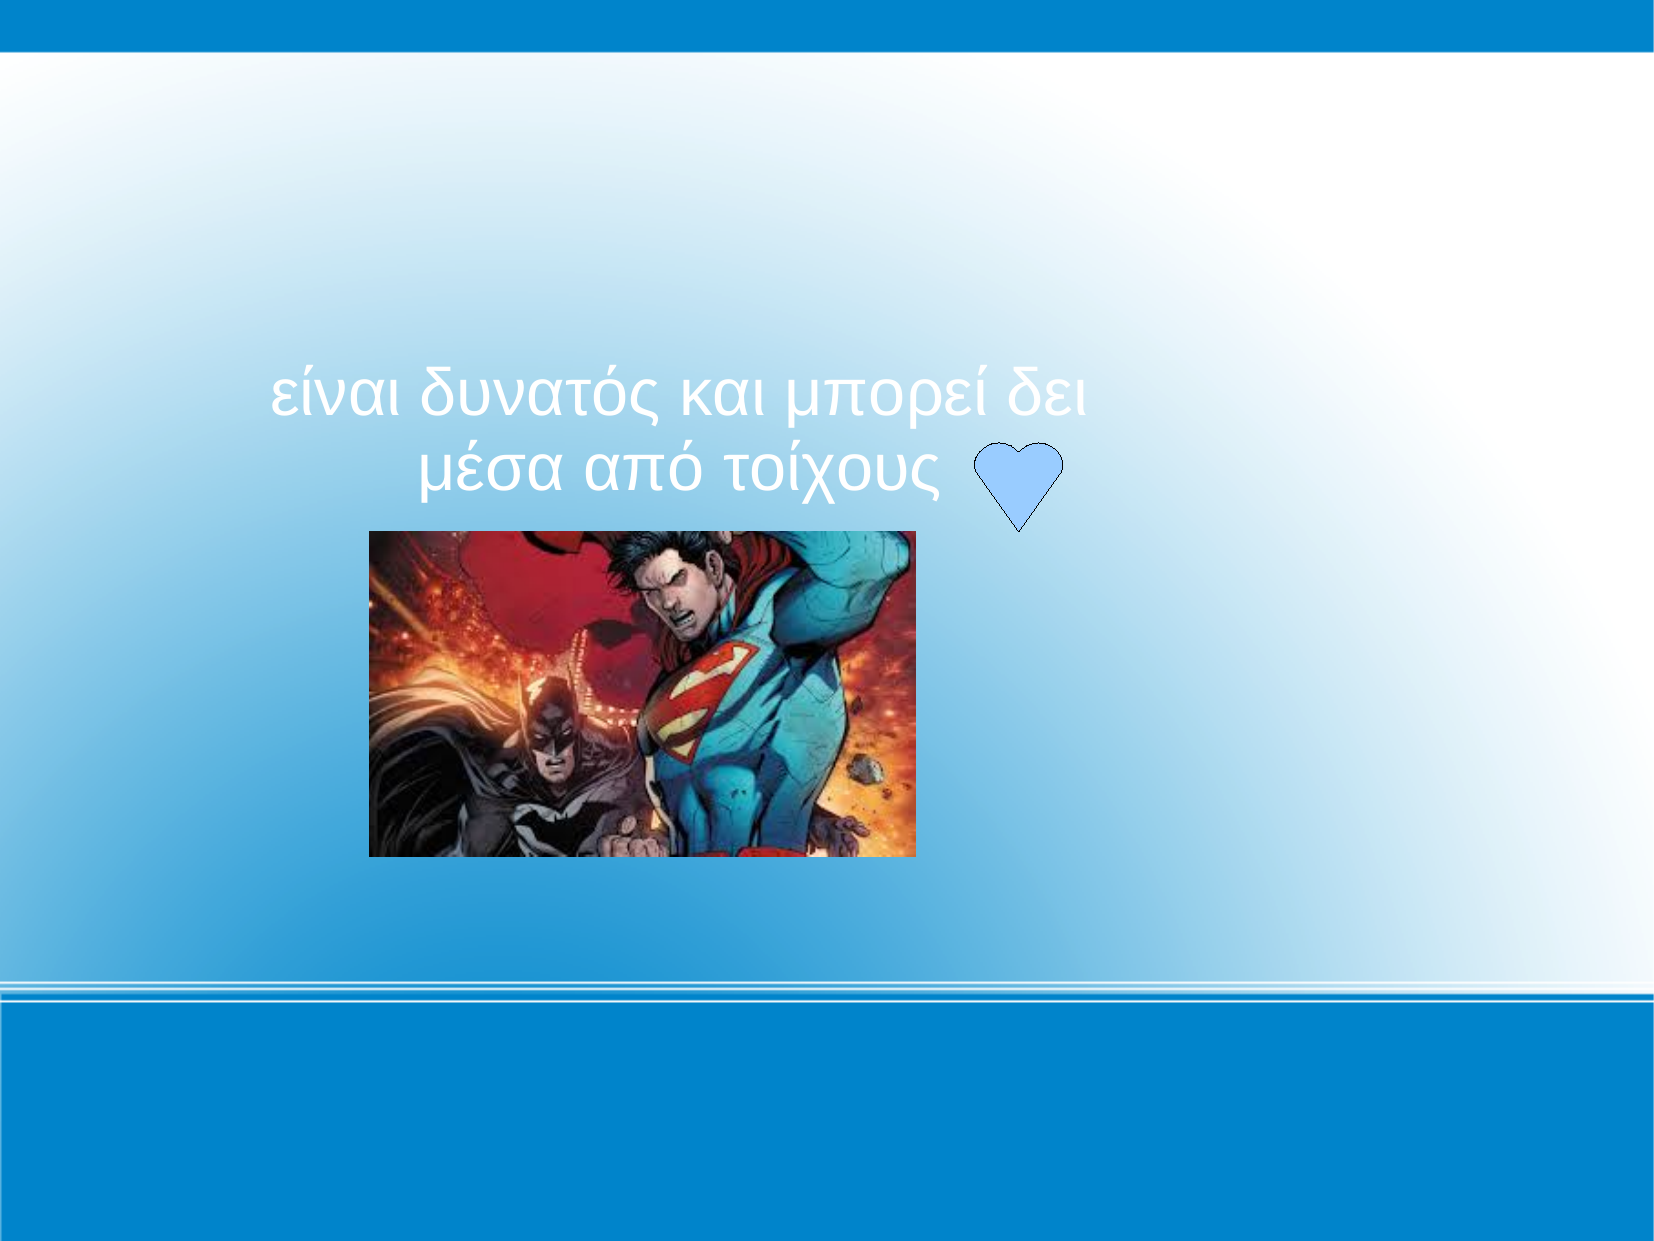

είναι δυνατός και μπορεί δει μέσα από τοίχους
#